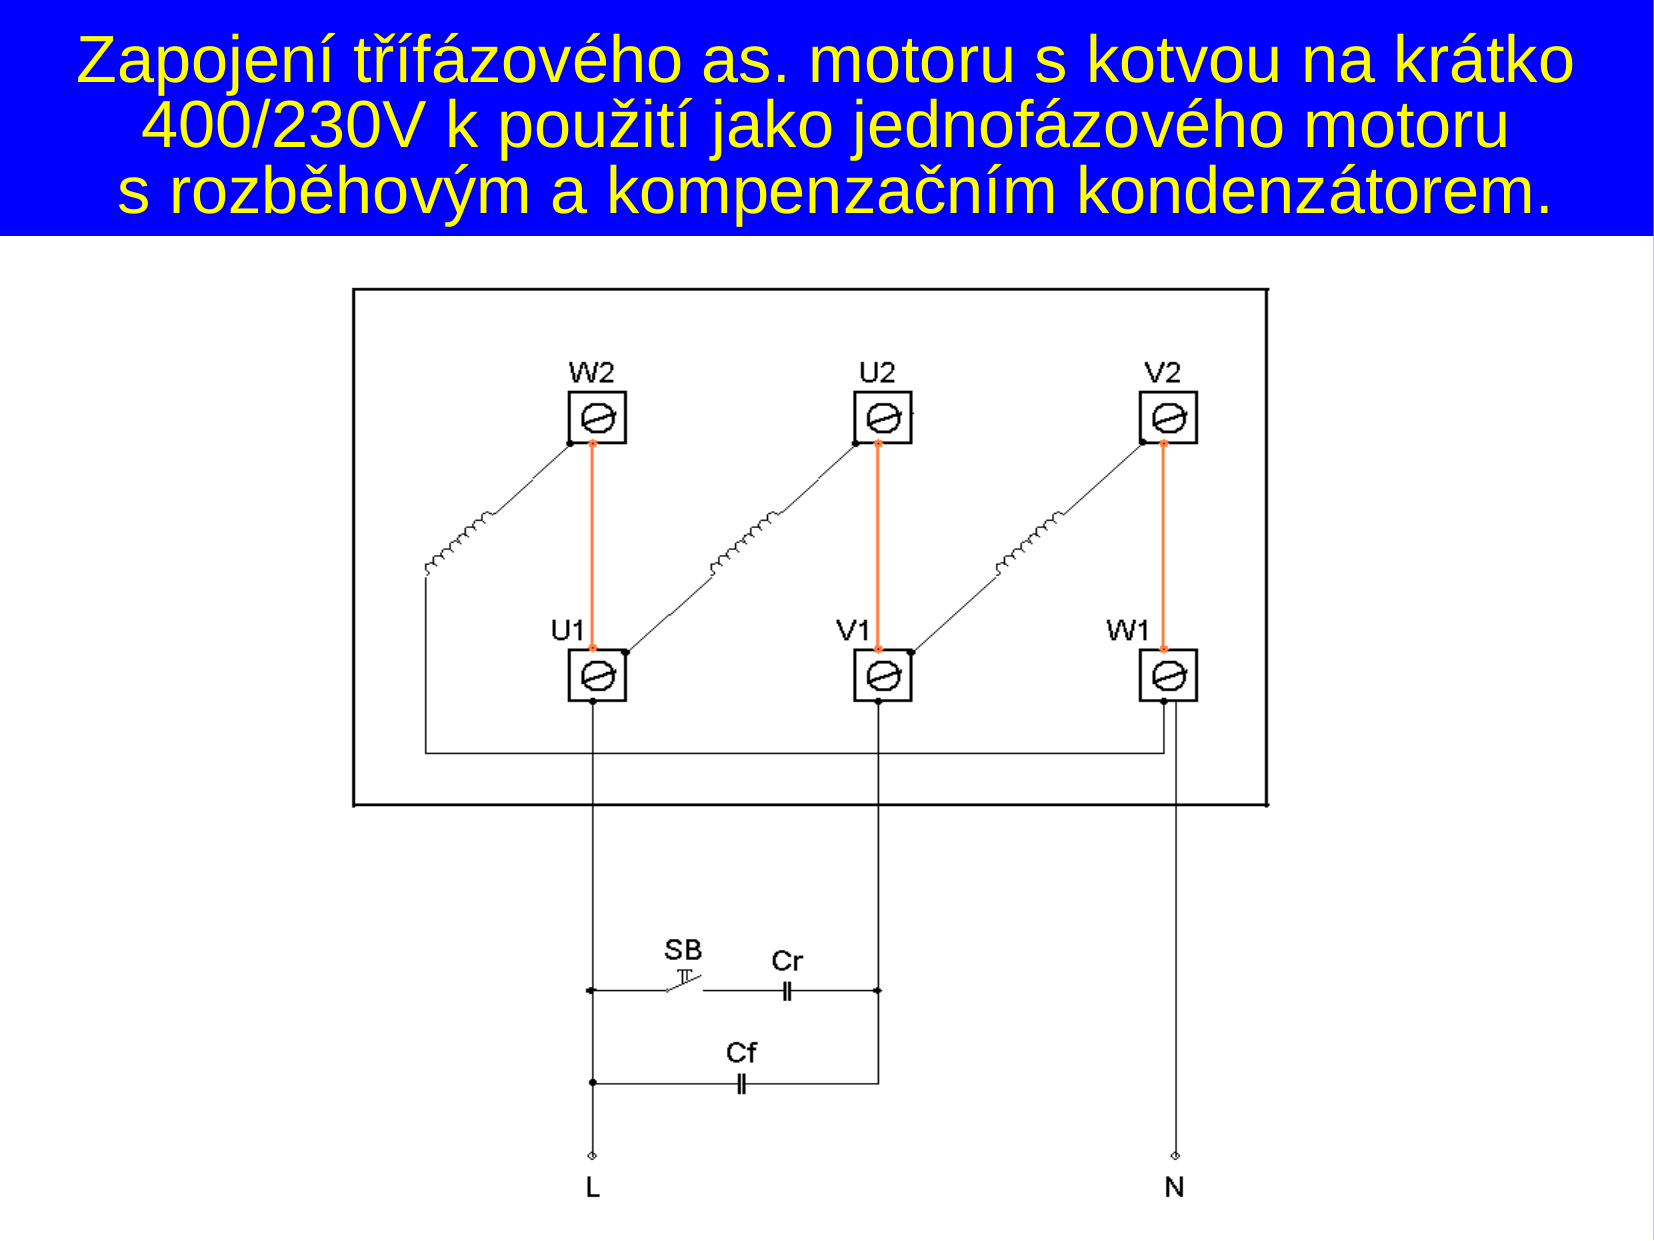

# Zapojení třífázového as. motoru s kotvou na krátko 400/230V k použití jako jednofázového motoru s rozběhovým a kompenzačním kondenzátorem.